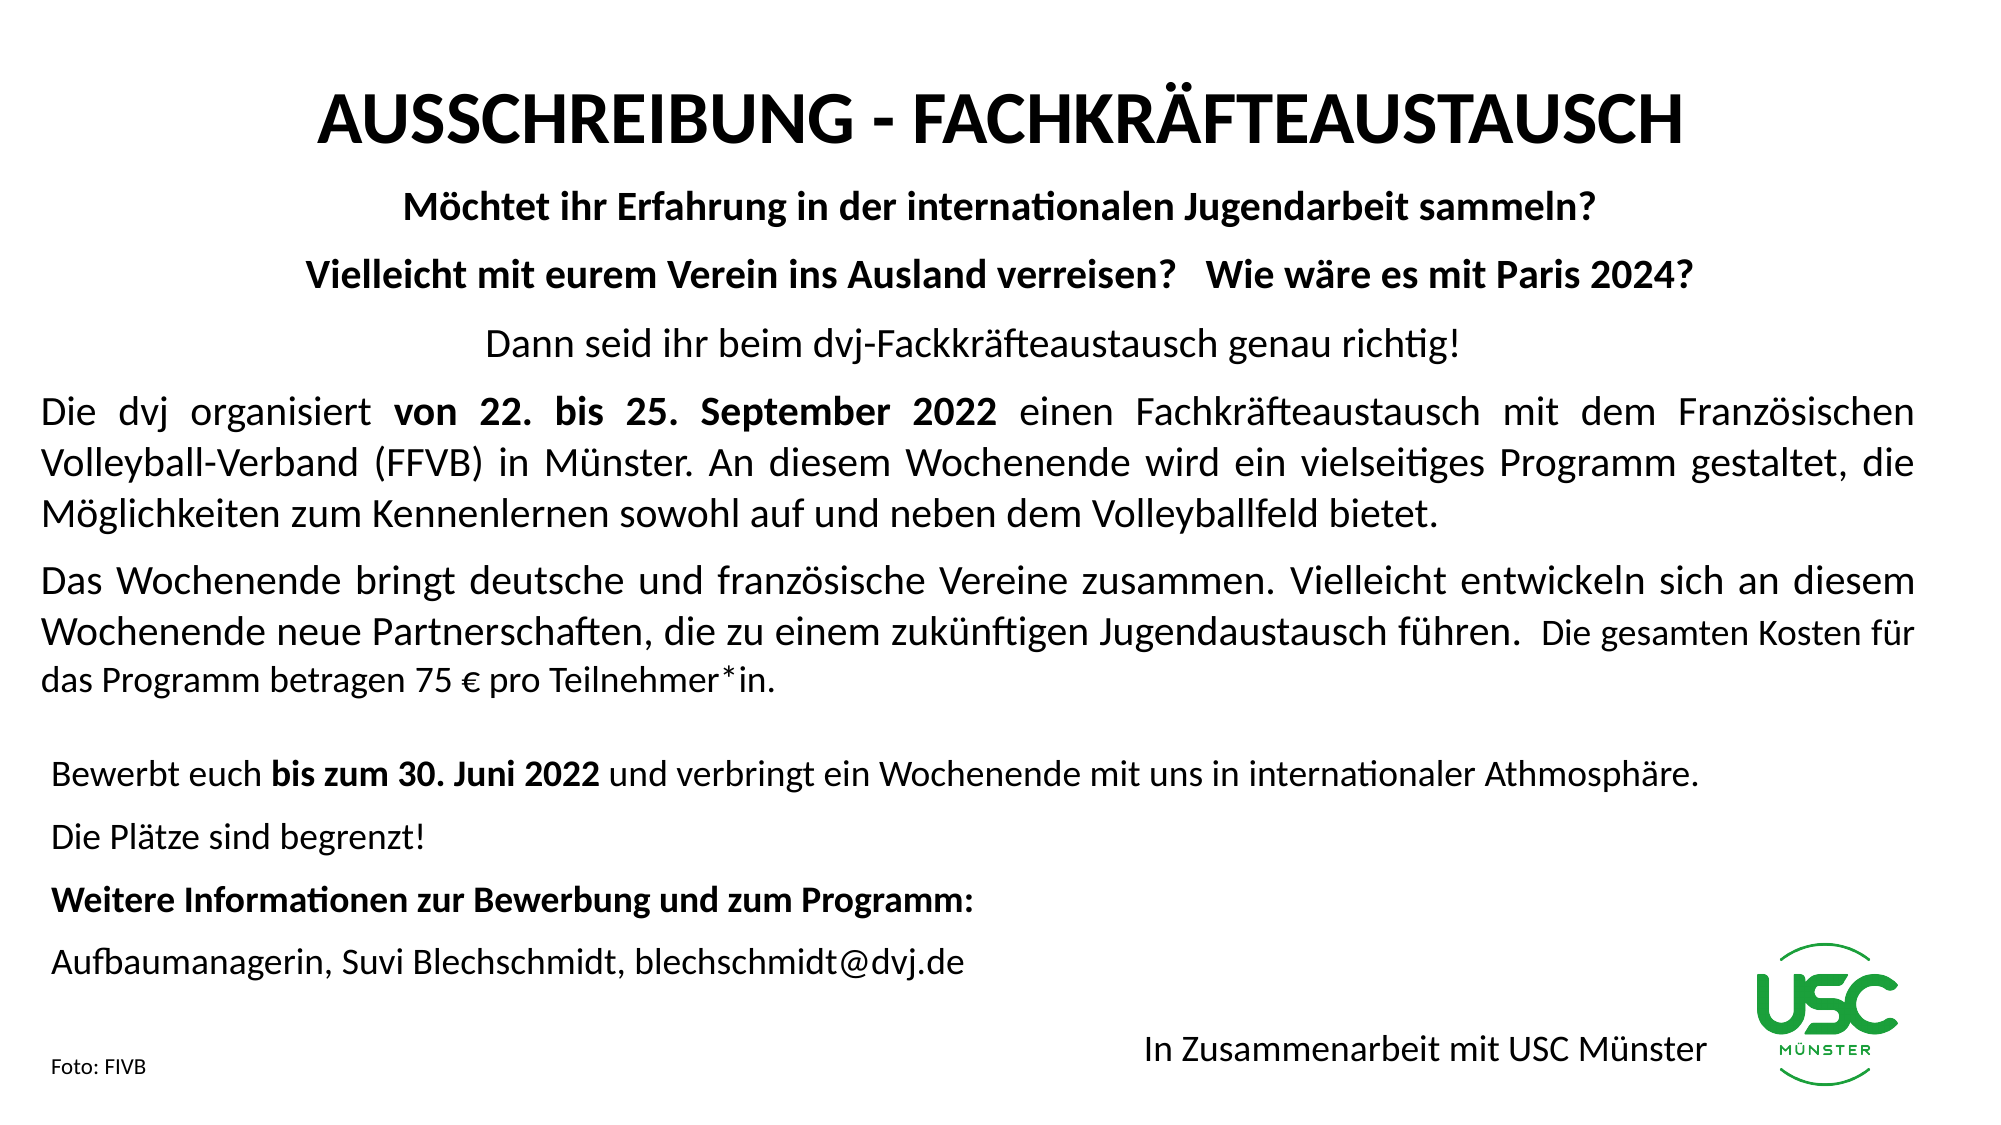

AUSSCHREIBUNG - FACHKRÄFTEAUSTAUSCH
Möchtet ihr Erfahrung in der internationalen Jugendarbeit sammeln?
Vielleicht mit eurem Verein ins Ausland verreisen? 	Wie wäre es mit Paris 2024?
Dann seid ihr beim dvj-Fackkräfteaustausch genau richtig!
Die dvj organisiert von 22. bis 25. September 2022 einen Fachkräfteaustausch mit dem Französischen Volleyball-Verband (FFVB) in Münster. An diesem Wochenende wird ein vielseitiges Programm gestaltet, die Möglichkeiten zum Kennenlernen sowohl auf und neben dem Volleyballfeld bietet.
Das Wochenende bringt deutsche und französische Vereine zusammen. Vielleicht entwickeln sich an diesem Wochenende neue Partnerschaften, die zu einem zukünftigen Jugendaustausch führen.  Die gesamten Kosten für das Programm betragen 75 € pro Teilnehmer*in.
Bewerbt euch bis zum 30. Juni 2022 und verbringt ein Wochenende mit uns in internationaler Athmosphäre.
Die Plätze sind begrenzt!
Weitere Informationen zur Bewerbung und zum Programm:
Aufbaumanagerin, Suvi Blechschmidt, blechschmidt@dvj.de
In Zusammenarbeit mit USC Münster
Foto: FIVB